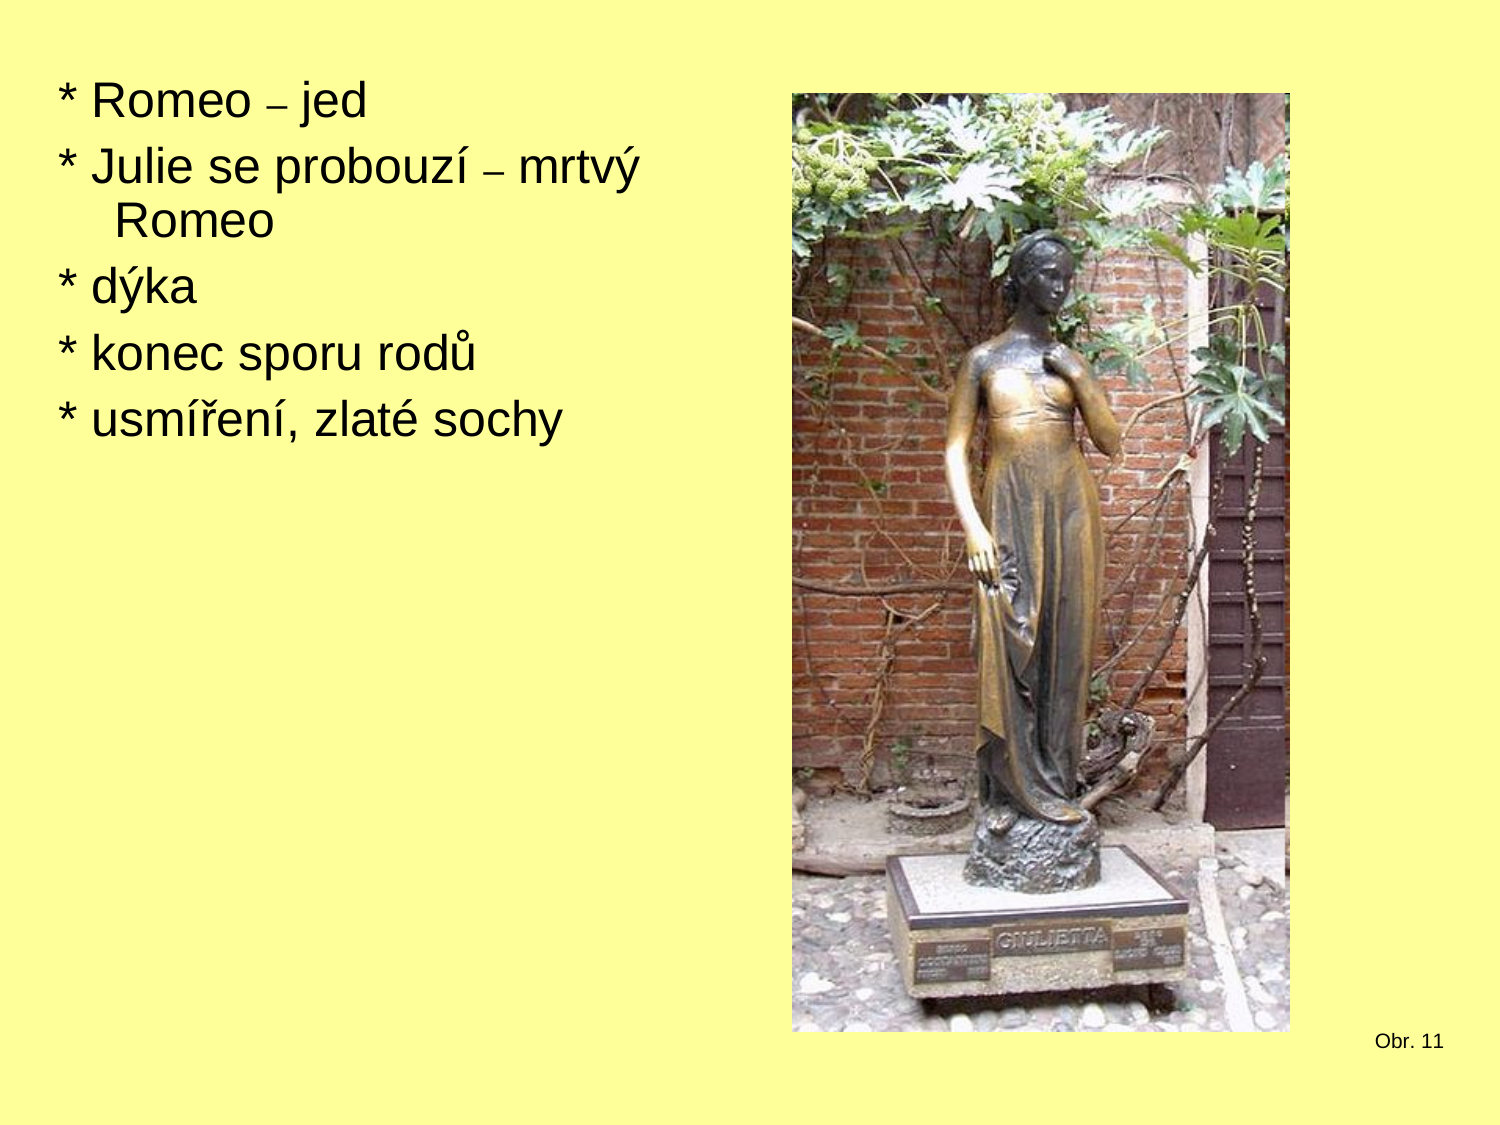

# * Romeo – jed
* Julie se probouzí – mrtvý Romeo
* dýka
* konec sporu rodů
* usmíření, zlaté sochy
Obr. 11